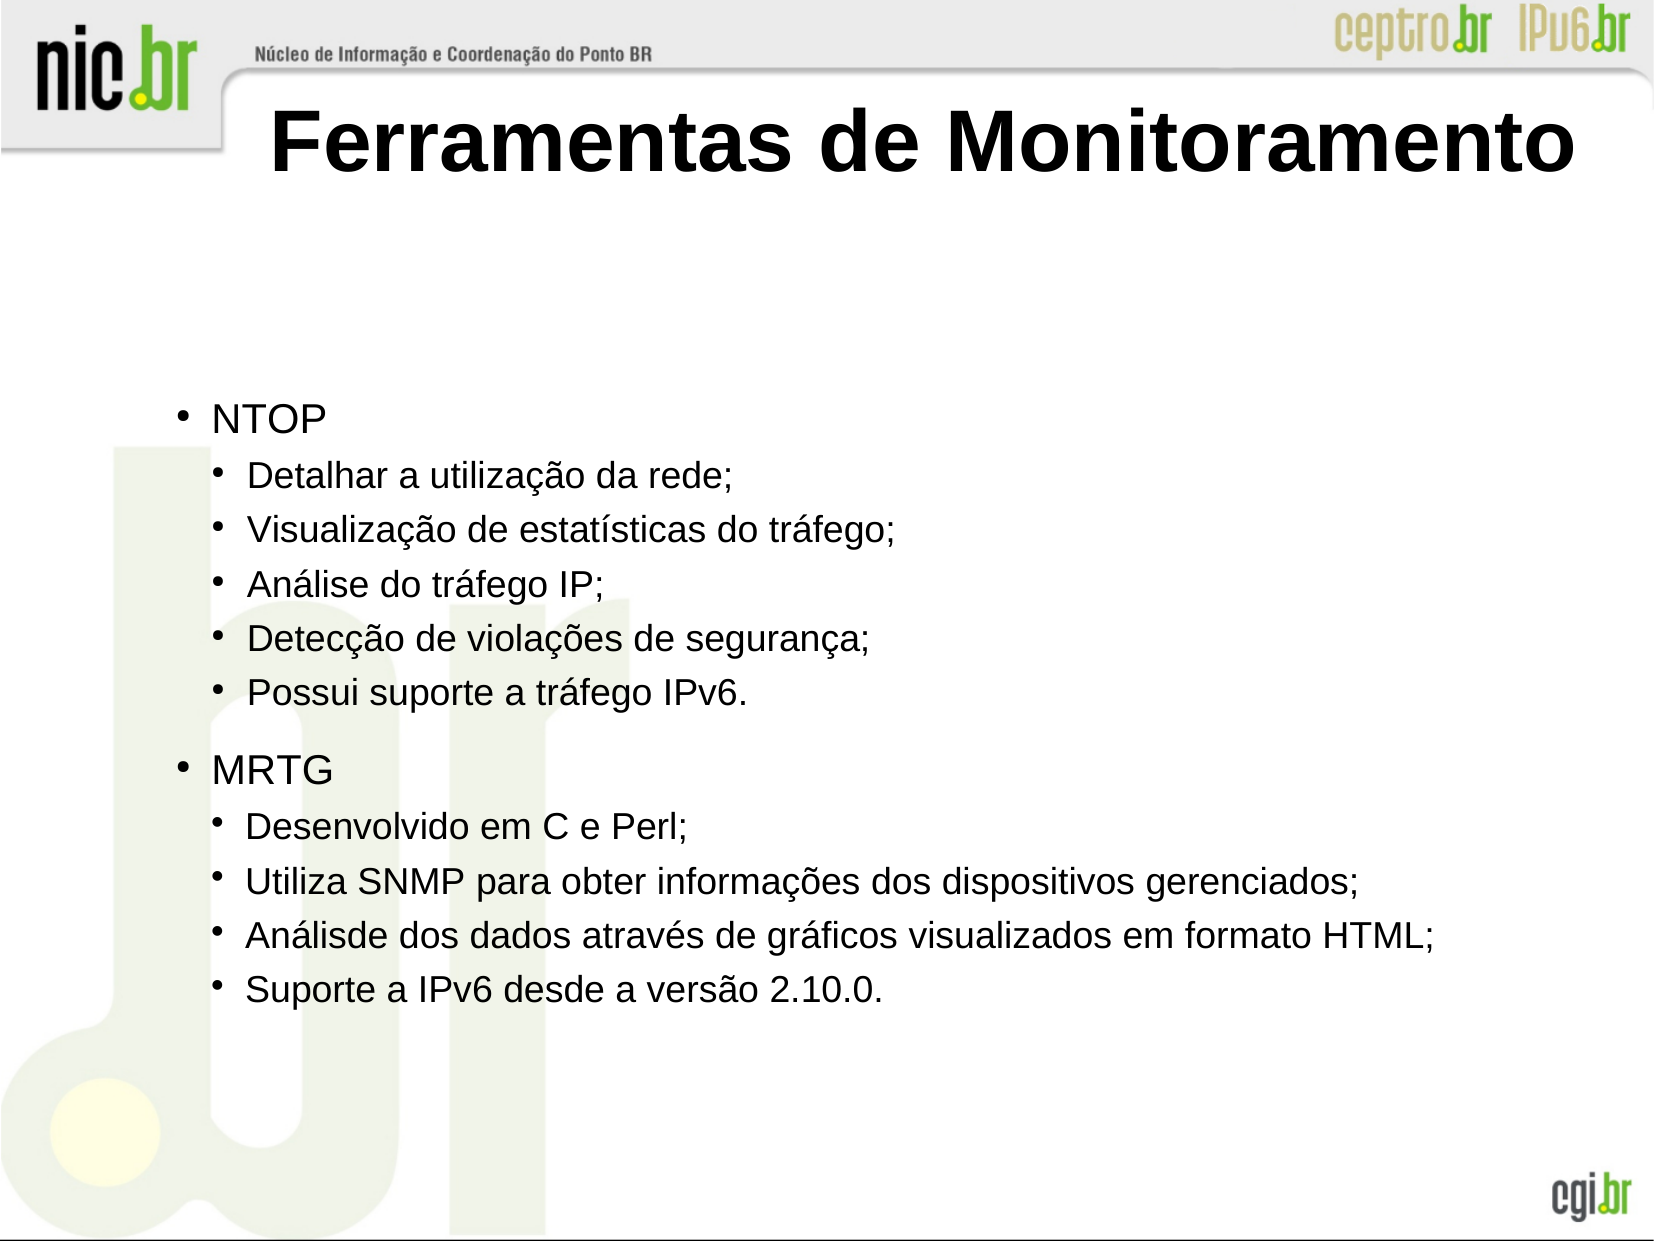

Ferramentas de Monitoramento
NTOP
Detalhar a utilização da rede;
Visualização de estatísticas do tráfego;
Análise do tráfego IP;
Detecção de violações de segurança;
Possui suporte a tráfego IPv6.
MRTG
Desenvolvido em C e Perl;
Utiliza SNMP para obter informações dos dispositivos gerenciados;
Análisde dos dados através de gráficos visualizados em formato HTML;
Suporte a IPv6 desde a versão 2.10.0.